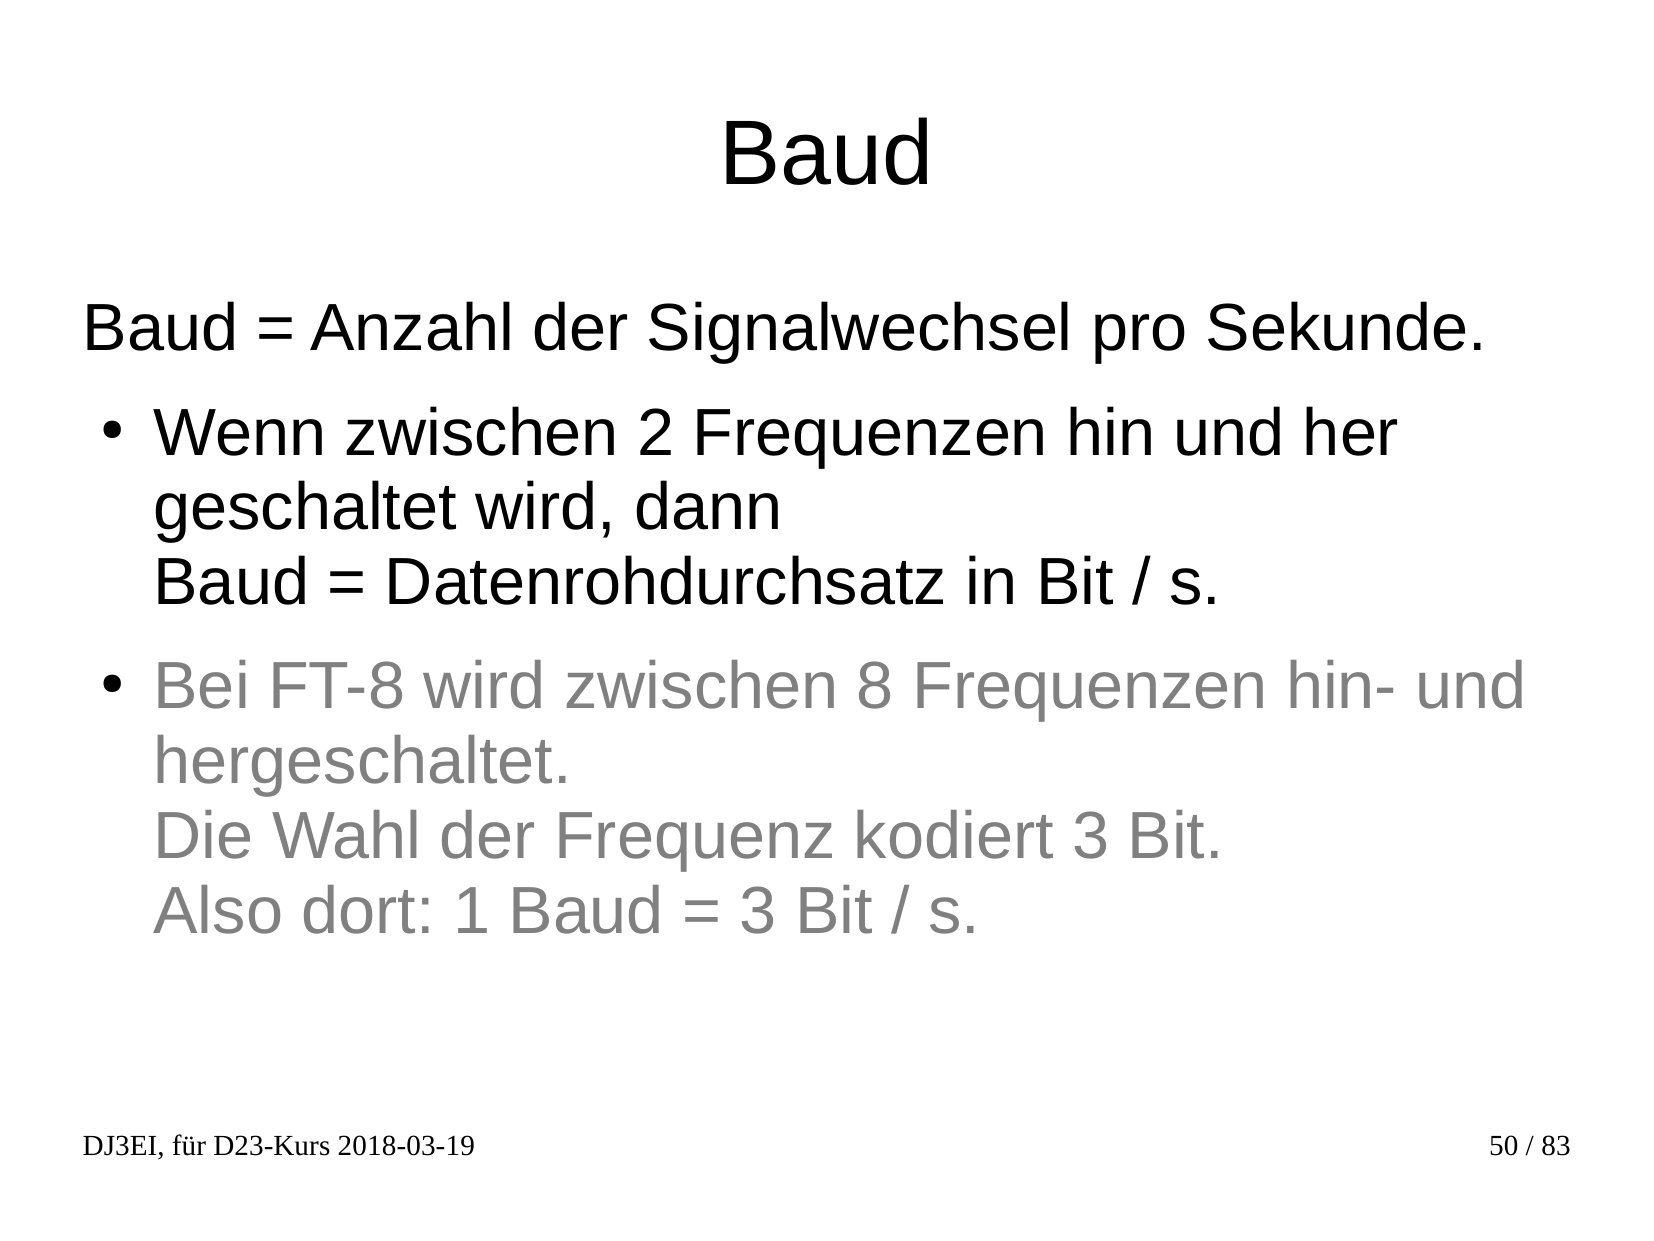

# Baud
Baud = Anzahl der Signalwechsel pro Sekunde.
Wenn zwischen 2 Frequenzen hin und her geschaltet wird, dann
Baud = Datenrohdurchsatz in Bit / s.
Bei FT-8 wird zwischen 8 Frequenzen hin- und hergeschaltet.
Die Wahl der Frequenz kodiert 3 Bit.
Also dort: 1 Baud = 3 Bit / s.
50